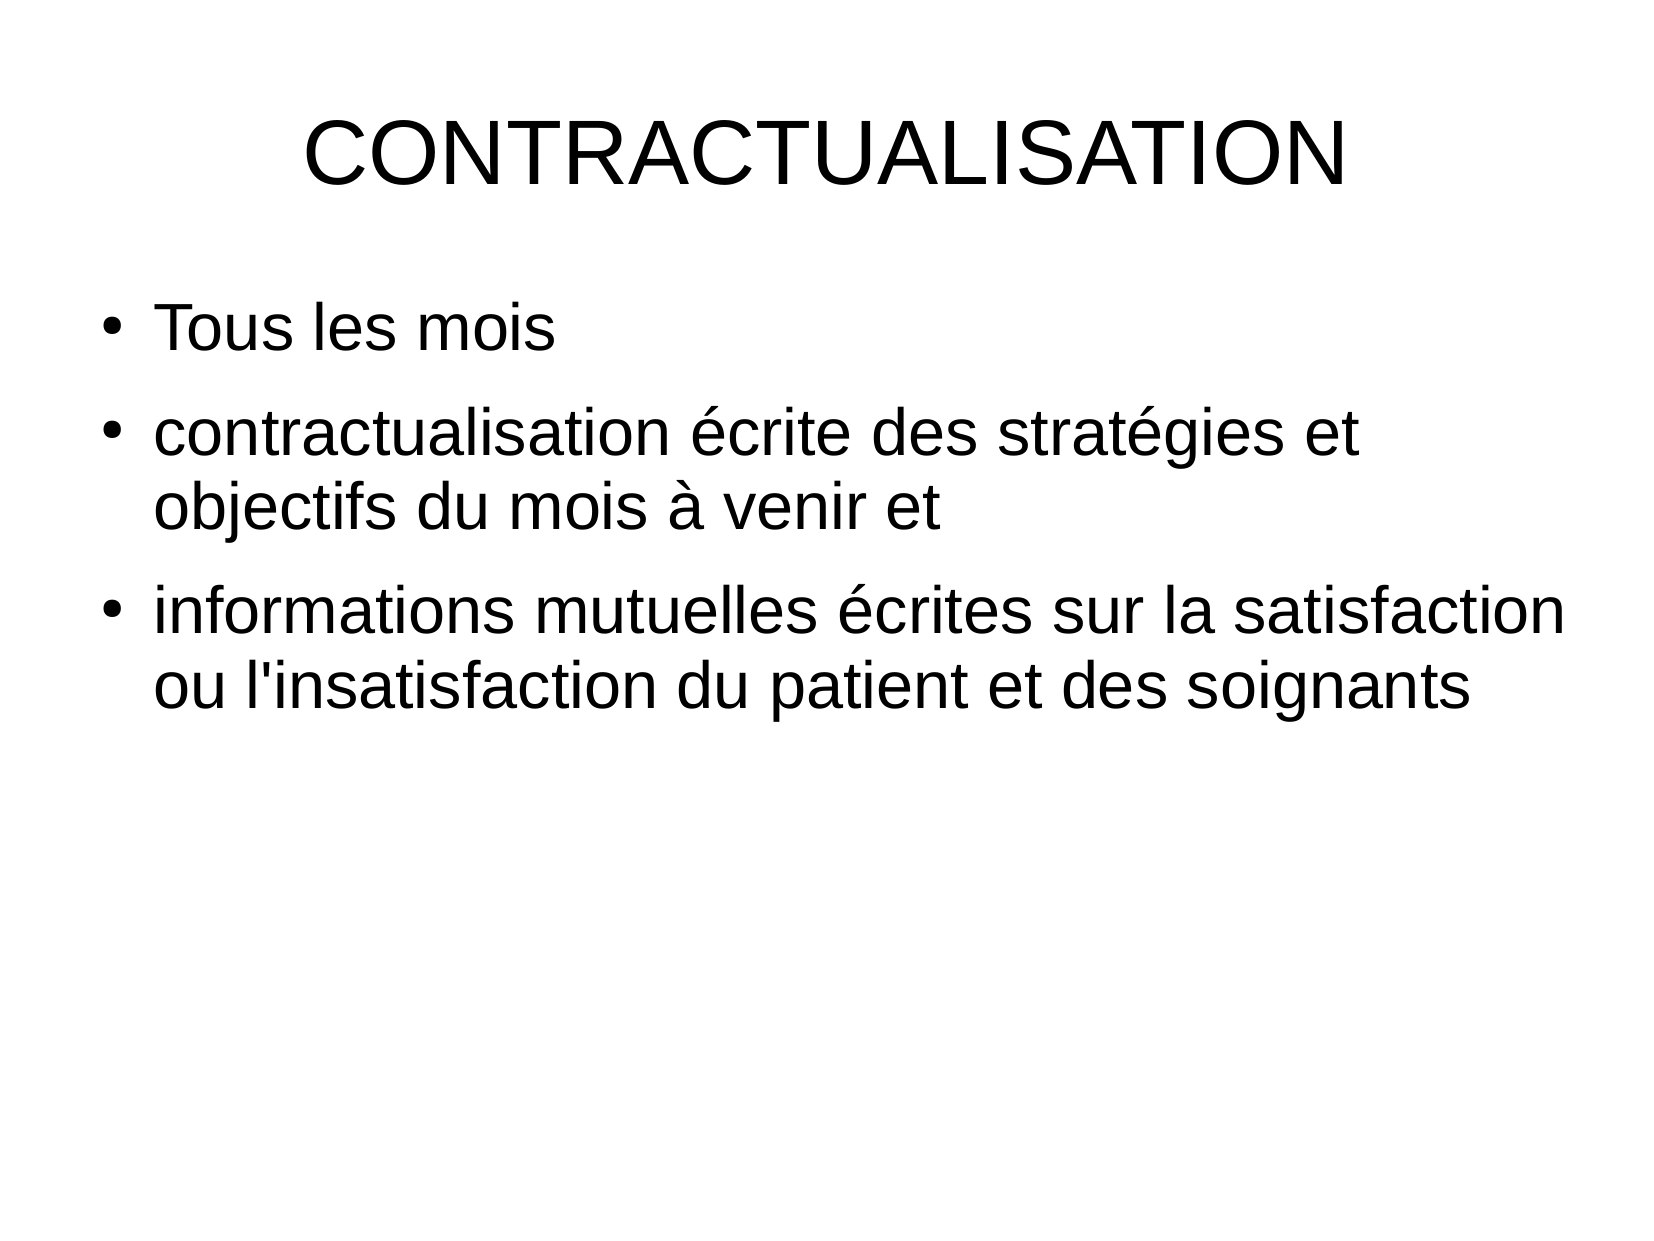

# CONTRACTUALISATION
Tous les mois
contractualisation écrite des stratégies et objectifs du mois à venir et
informations mutuelles écrites sur la satisfaction ou l'insatisfaction du patient et des soignants